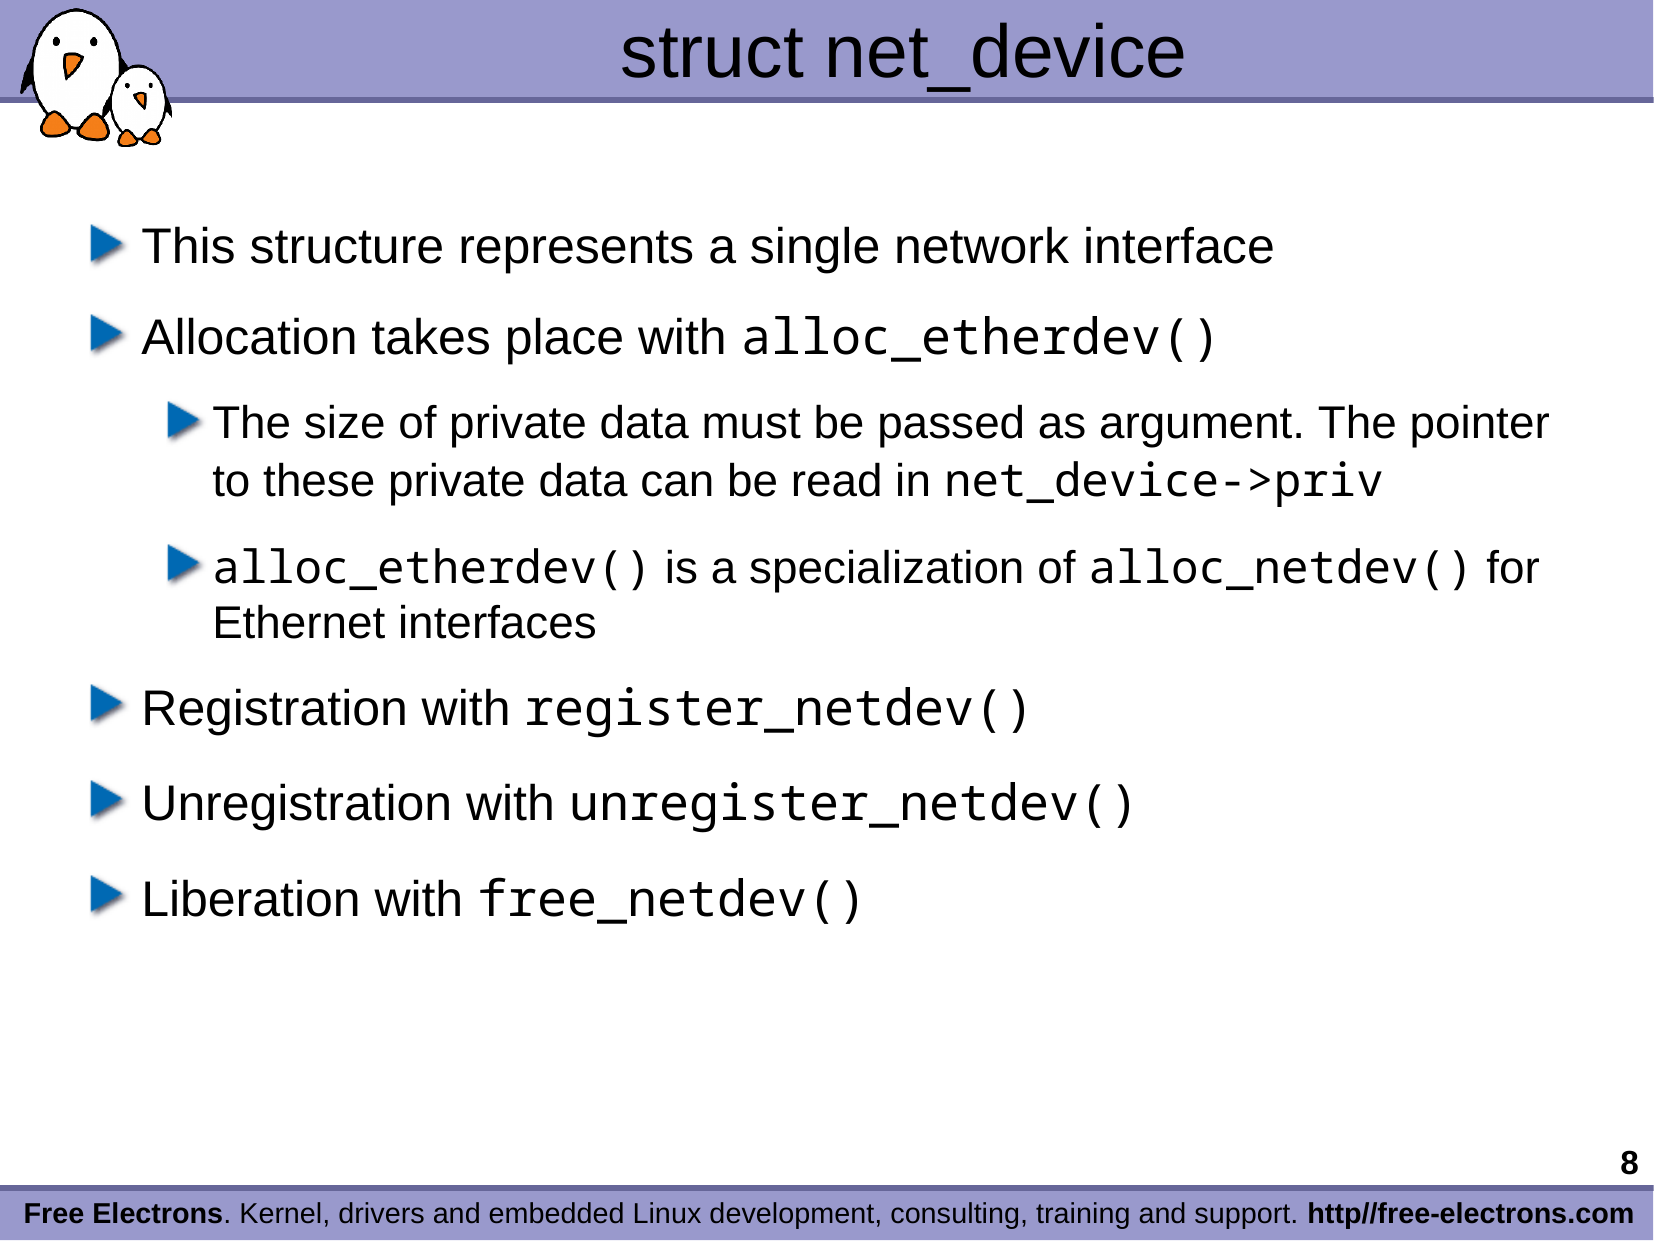

# struct net_device
This structure represents a single network interface
Allocation takes place with alloc_etherdev()
The size of private data must be passed as argument. The pointer to these private data can be read in net_device->priv
alloc_etherdev() is a specialization of alloc_netdev() for Ethernet interfaces
Registration with register_netdev()
Unregistration with unregister_netdev()
Liberation with free_netdev()